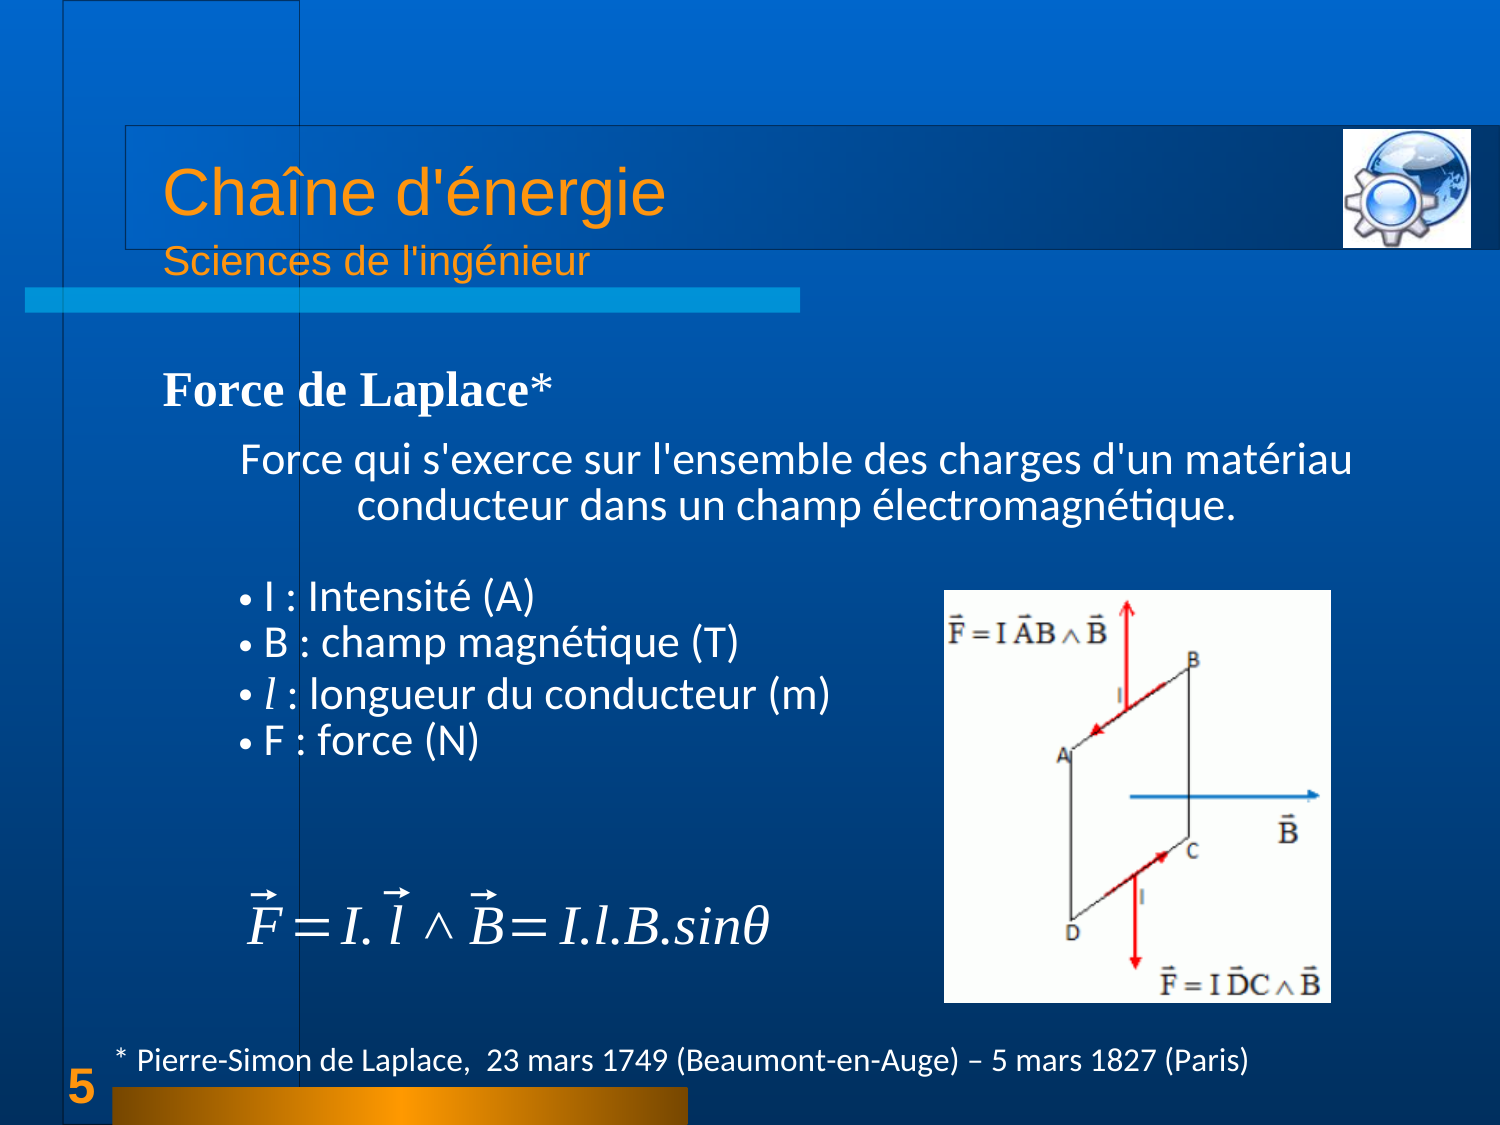

Force de Laplace*
Force qui s'exerce sur l'ensemble des charges d'un matériau conducteur dans un champ électromagnétique.
 I : Intensité (A)
 B : champ magnétique (T)
 l : longueur du conducteur (m)
 F : force (N)
* Pierre-Simon de Laplace, 23 mars 1749 (Beaumont-en-Auge) – 5 mars 1827 (Paris)